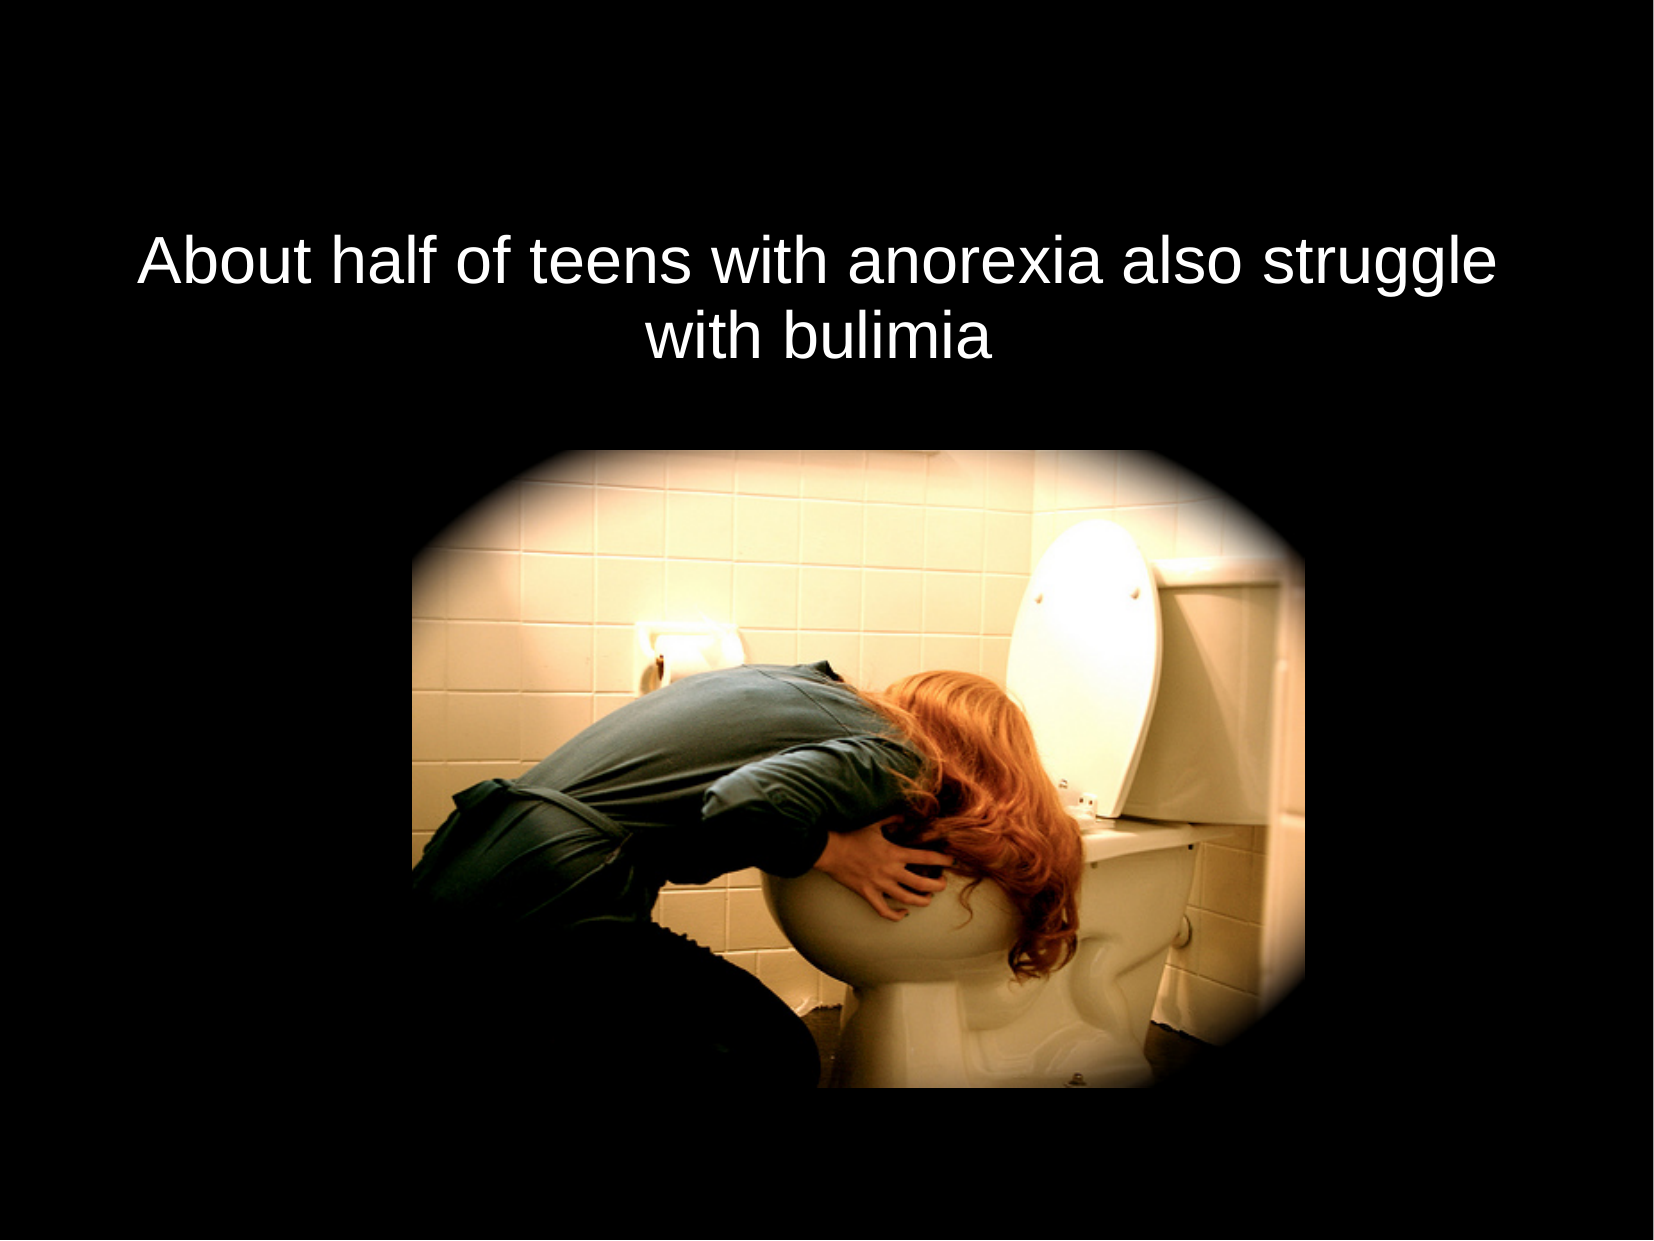

# About half of teens with anorexia also struggle with bulimia